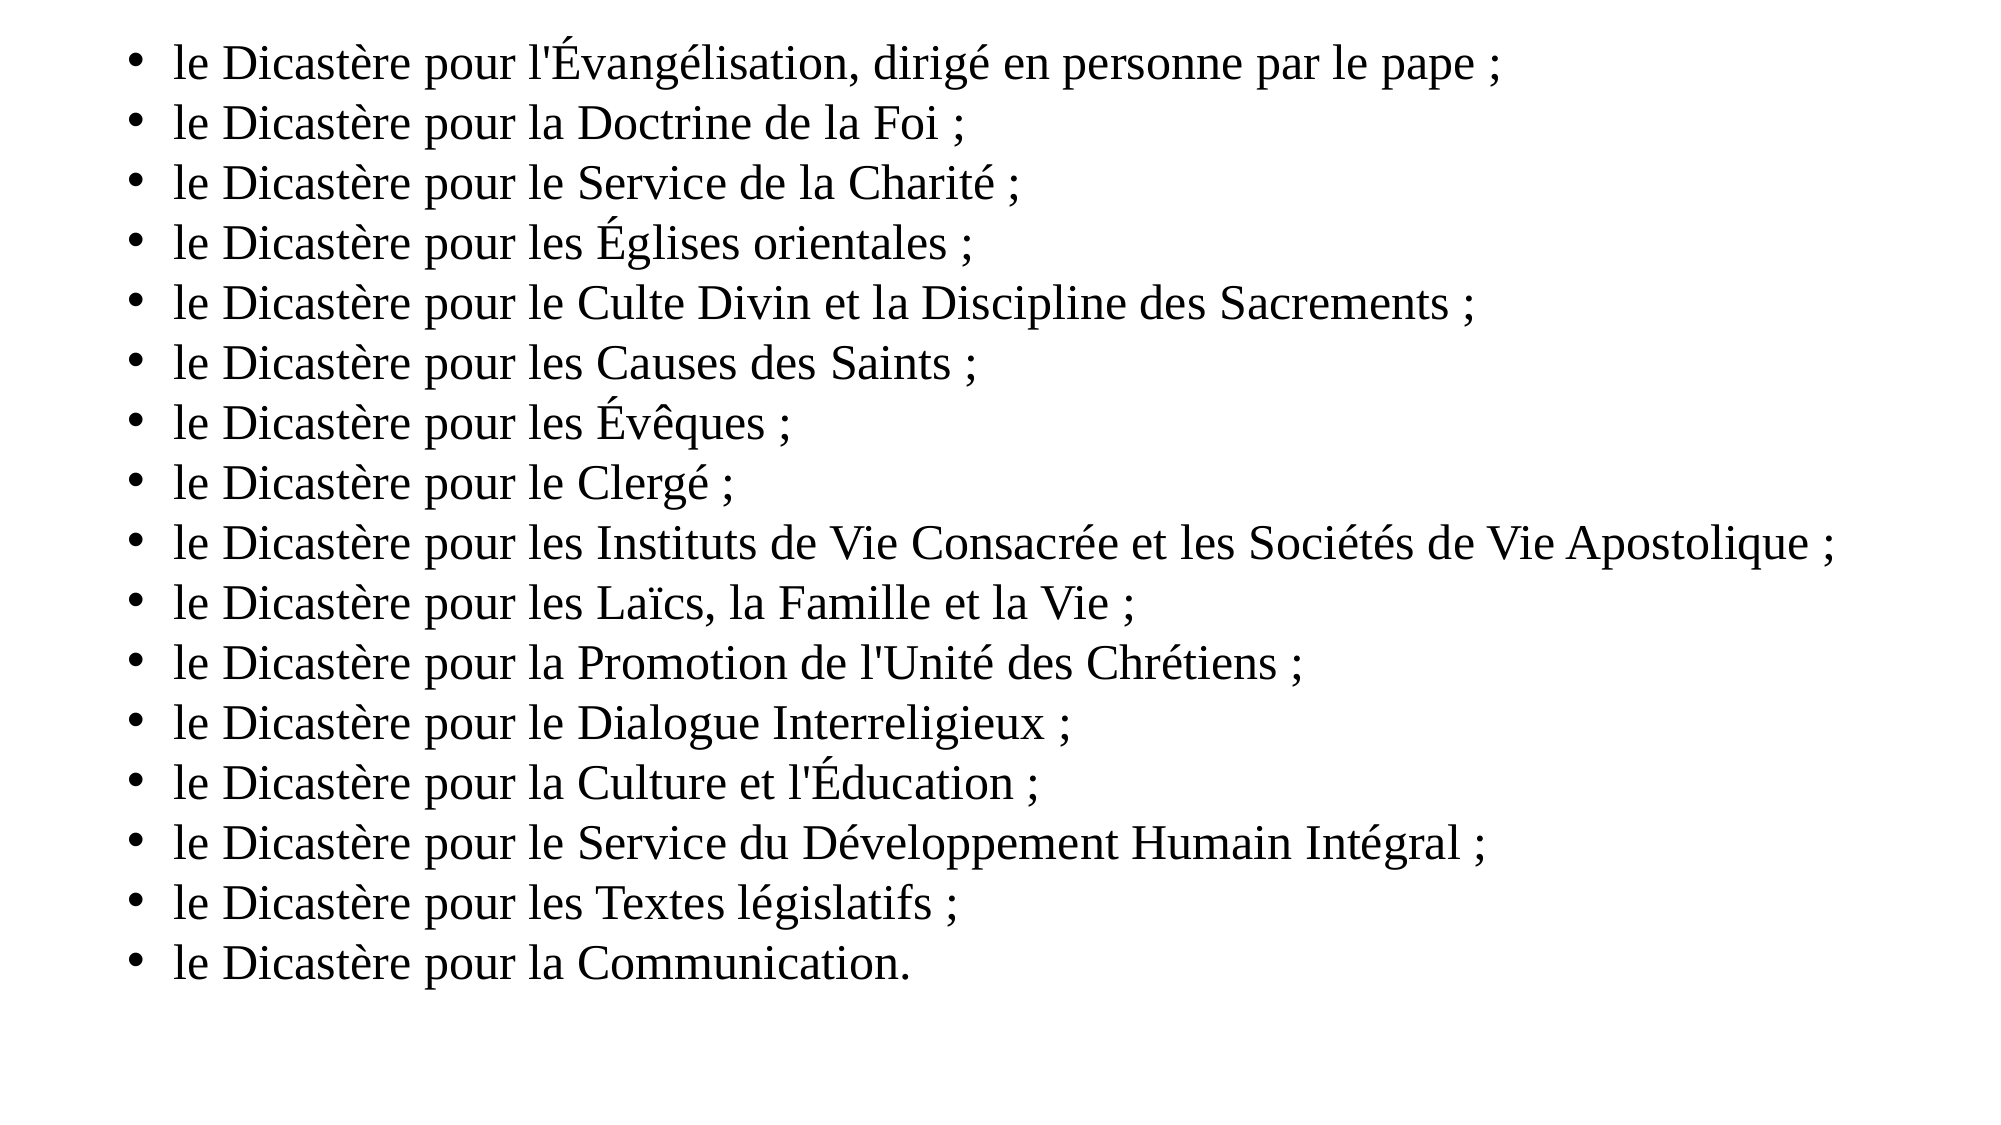

le Dicastère pour l'Évangélisation, dirigé en personne par le pape ;
le Dicastère pour la Doctrine de la Foi ;
le Dicastère pour le Service de la Charité ;
le Dicastère pour les Églises orientales ;
le Dicastère pour le Culte Divin et la Discipline des Sacrements ;
le Dicastère pour les Causes des Saints ;
le Dicastère pour les Évêques ;
le Dicastère pour le Clergé ;
le Dicastère pour les Instituts de Vie Consacrée et les Sociétés de Vie Apostolique ;
le Dicastère pour les Laïcs, la Famille et la Vie ;
le Dicastère pour la Promotion de l'Unité des Chrétiens ;
le Dicastère pour le Dialogue Interreligieux ;
le Dicastère pour la Culture et l'Éducation ;
le Dicastère pour le Service du Développement Humain Intégral ;
le Dicastère pour les Textes législatifs ;
le Dicastère pour la Communication.